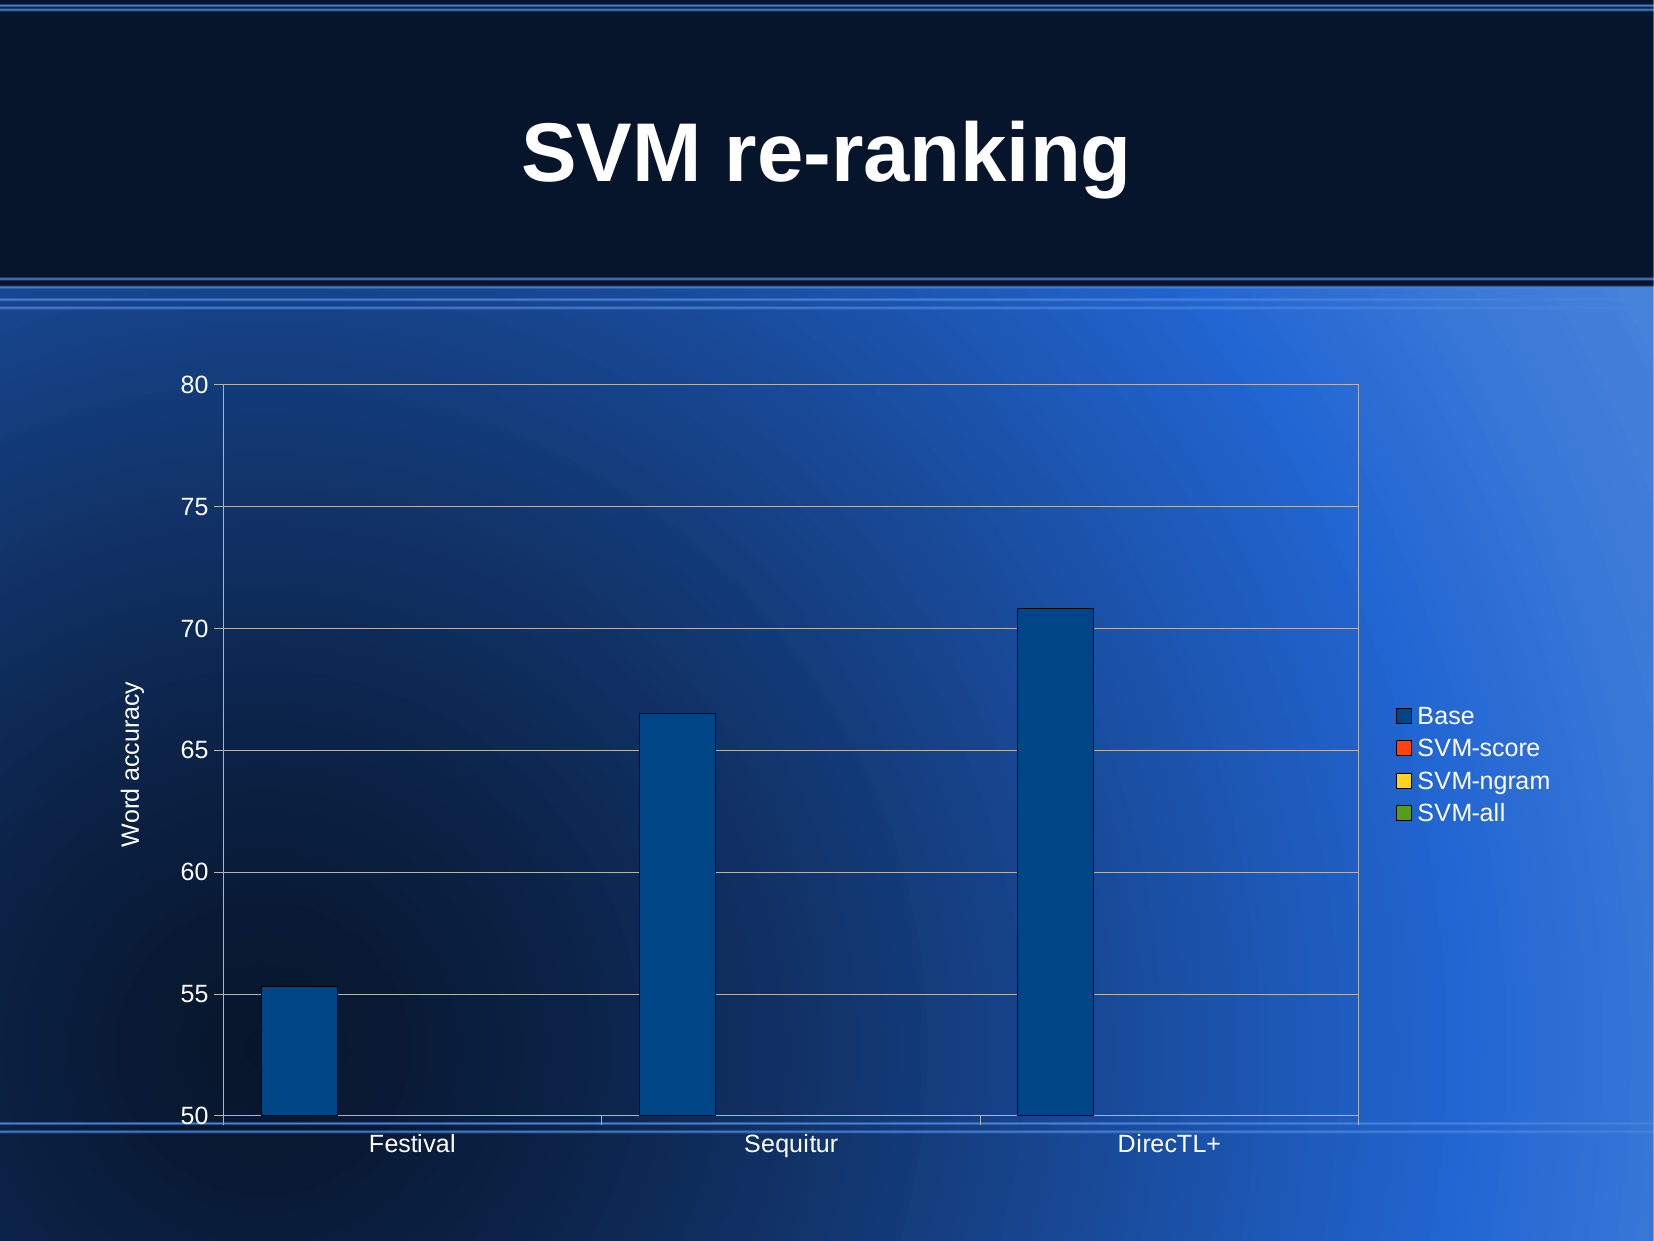

# SVM re-ranking
### Chart
| Category | Base | SVM-score | SVM-ngram | SVM-all |
|---|---|---|---|---|
| Festival | 55.3 | None | None | None |
| Sequitur | 66.5 | None | None | None |
| DirecTL+ | 70.8 | None | None | None |